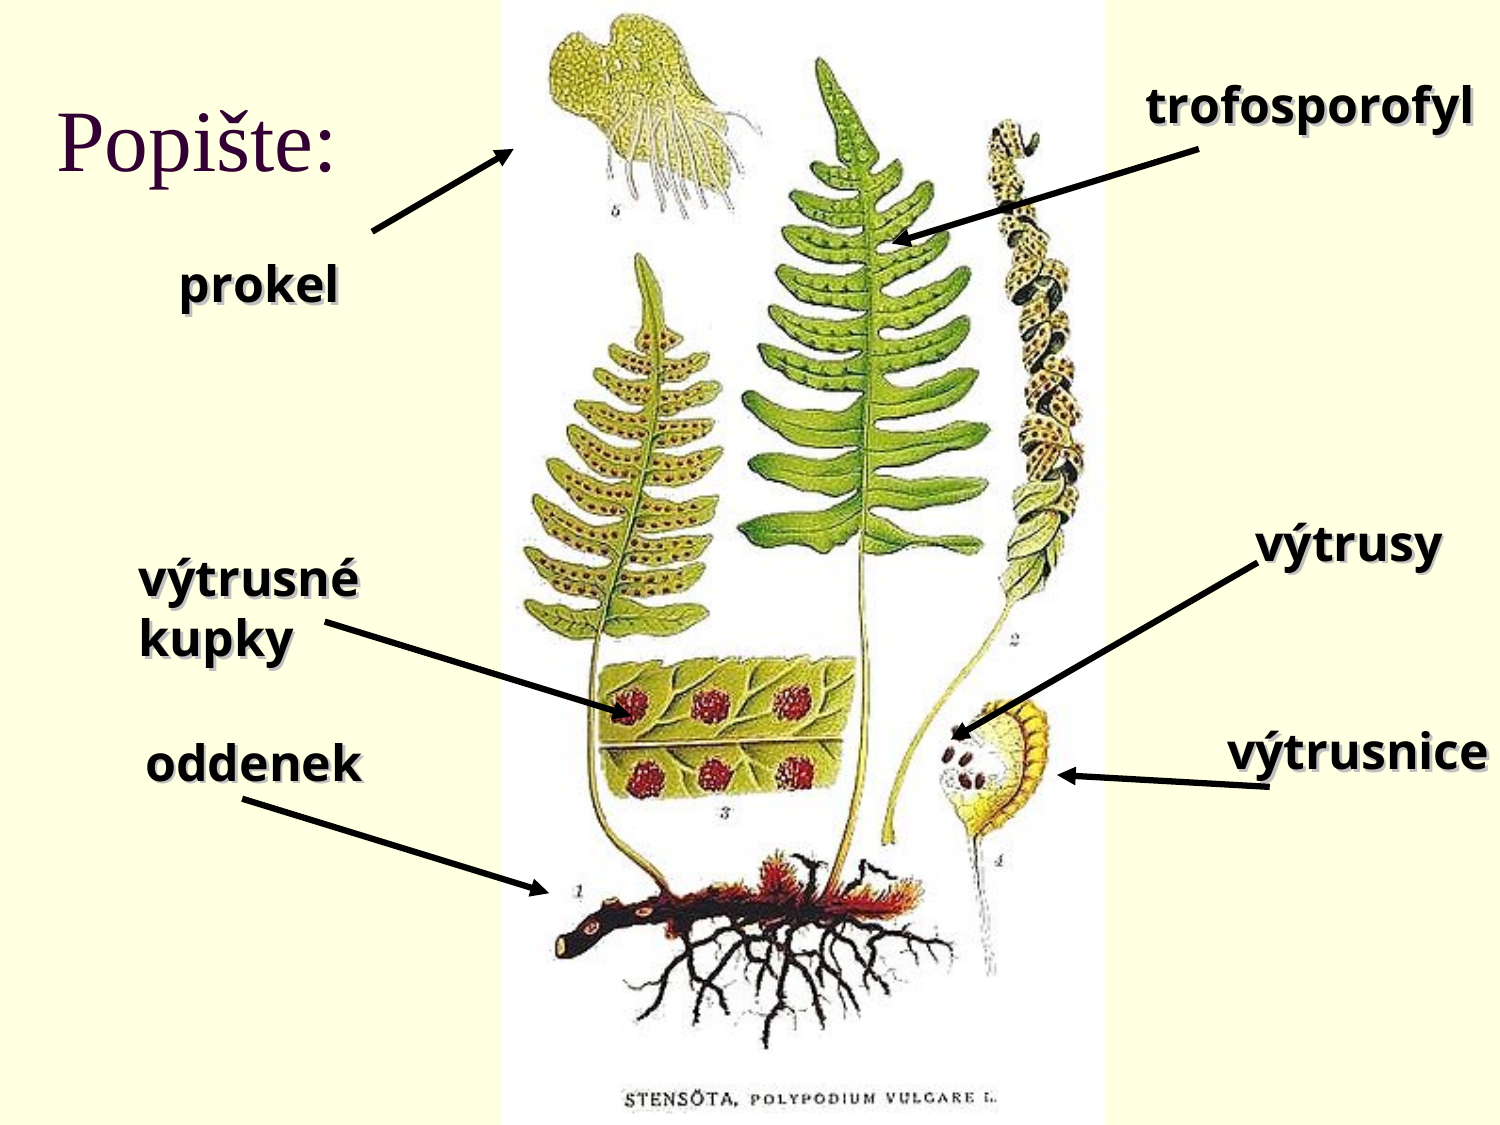

Popište:
trofosporofyl
prokel
#
výtrusy
výtrusné kupky
výtrusnice
oddenek